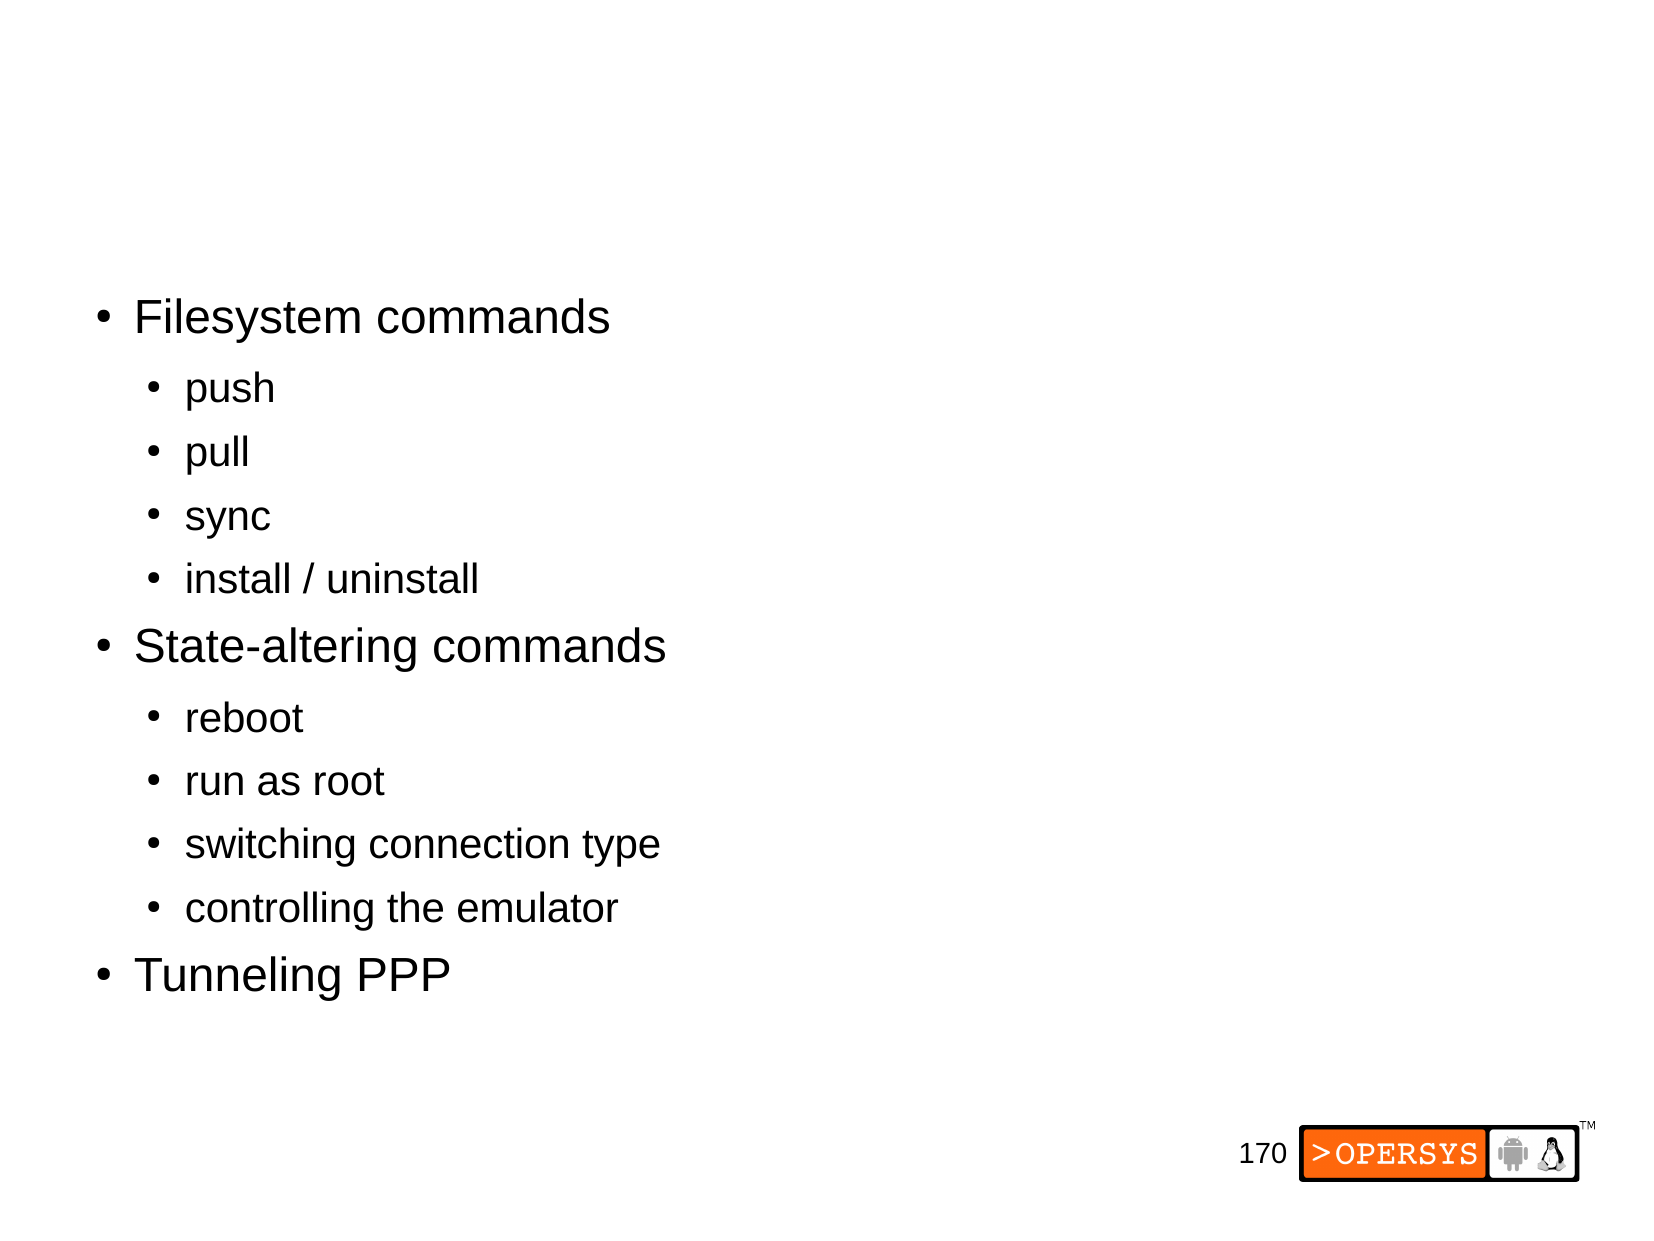

# Filesystem commands
push
pull
sync
install / uninstall
State-altering commands
reboot
run as root
switching connection type
controlling the emulator
Tunneling PPP